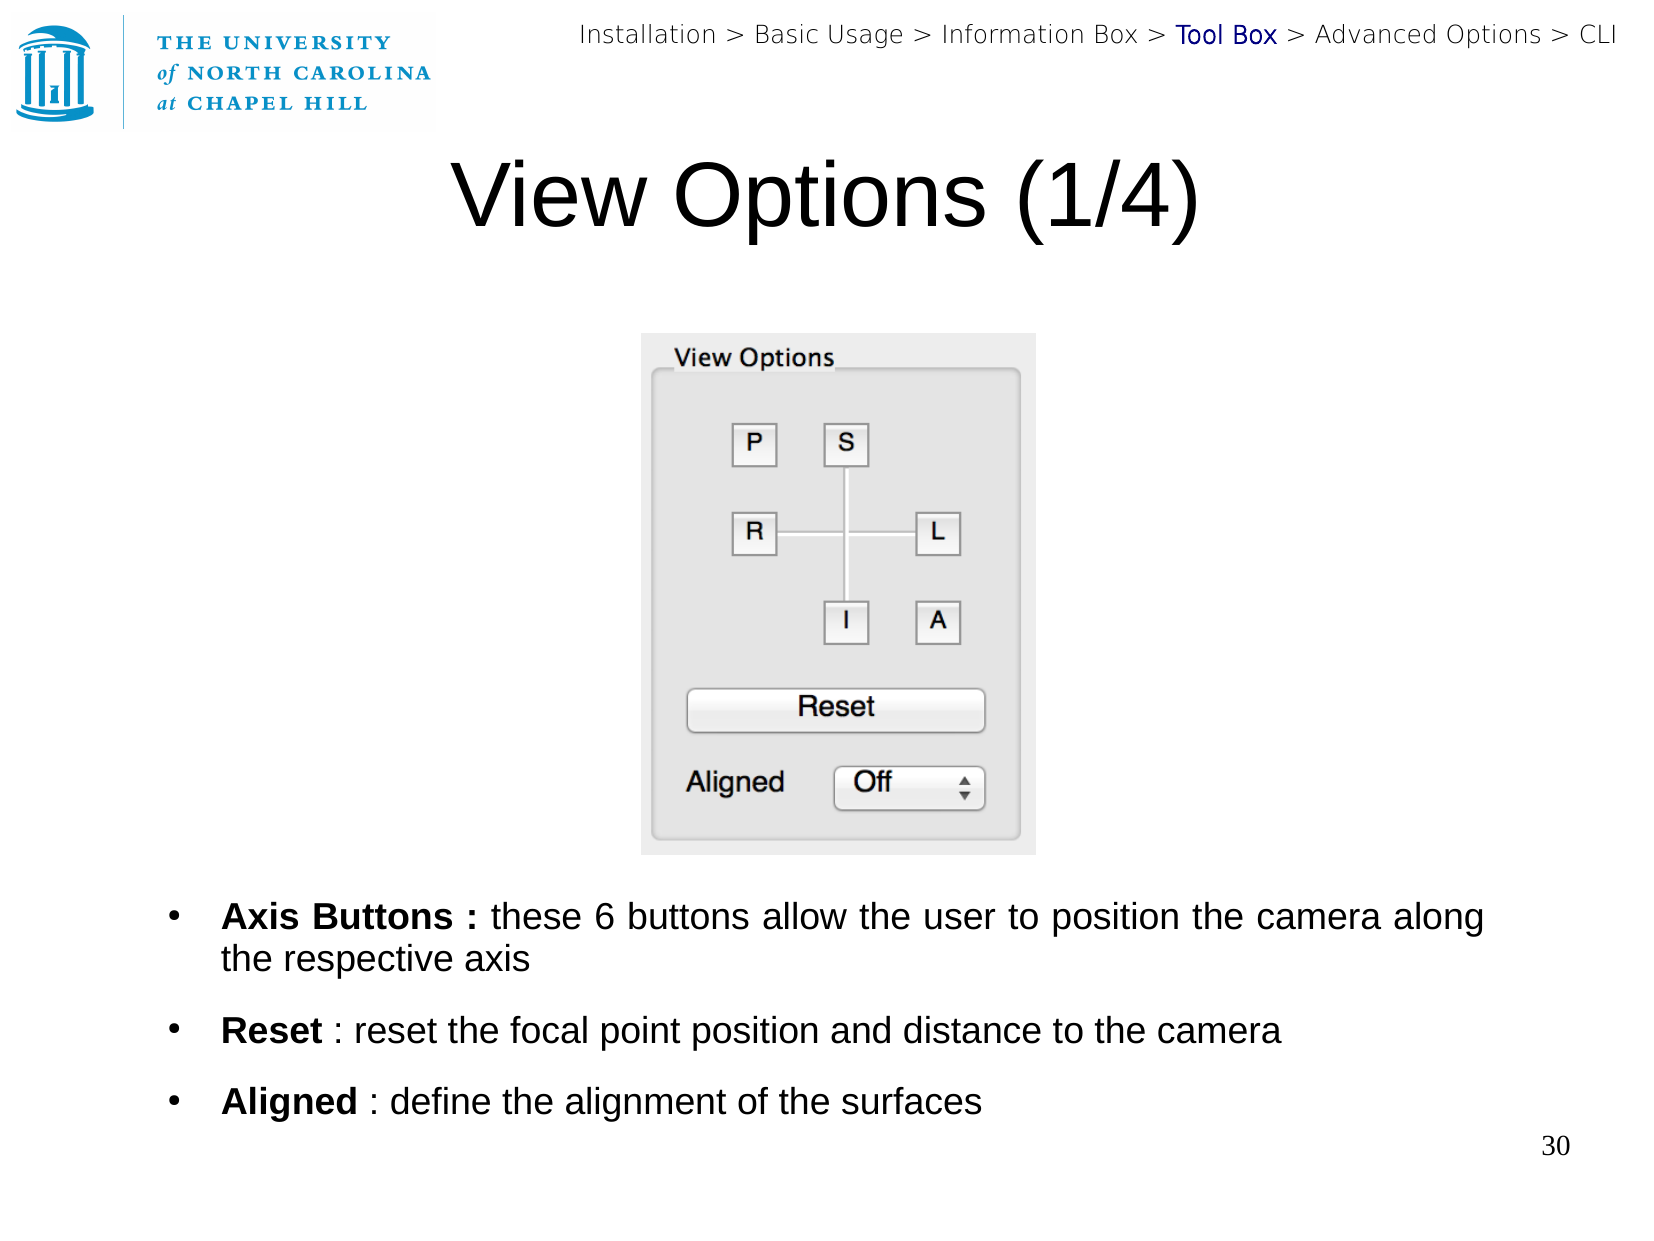

Installation > Basic Usage > Information Box > Tool Box > Advanced Options > CLI
# View Options (1/4)
Axis Buttons : these 6 buttons allow the user to position the camera along the respective axis
Reset : reset the focal point position and distance to the camera
Aligned : define the alignment of the surfaces
30